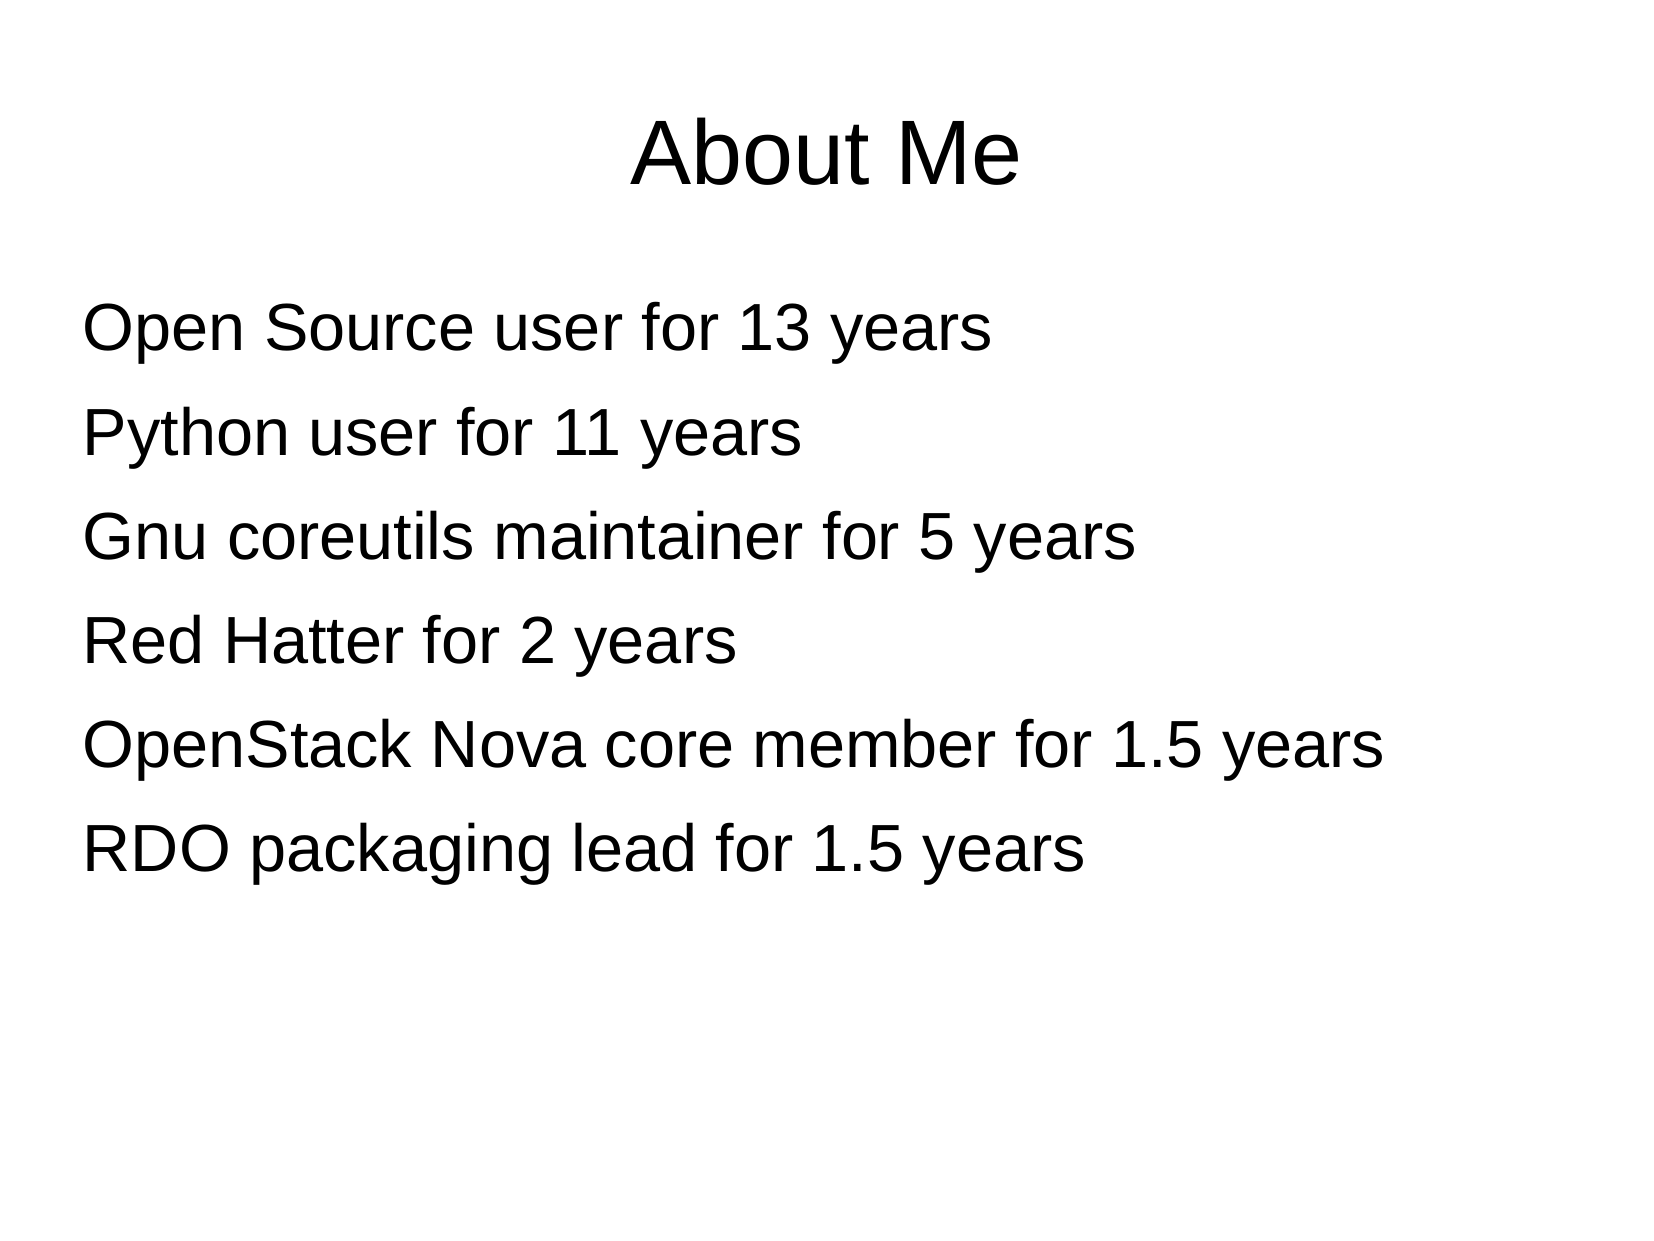

# About Me
Open Source user for 13 years
Python user for 11 years
Gnu coreutils maintainer for 5 years
Red Hatter for 2 years
OpenStack Nova core member for 1.5 years
RDO packaging lead for 1.5 years